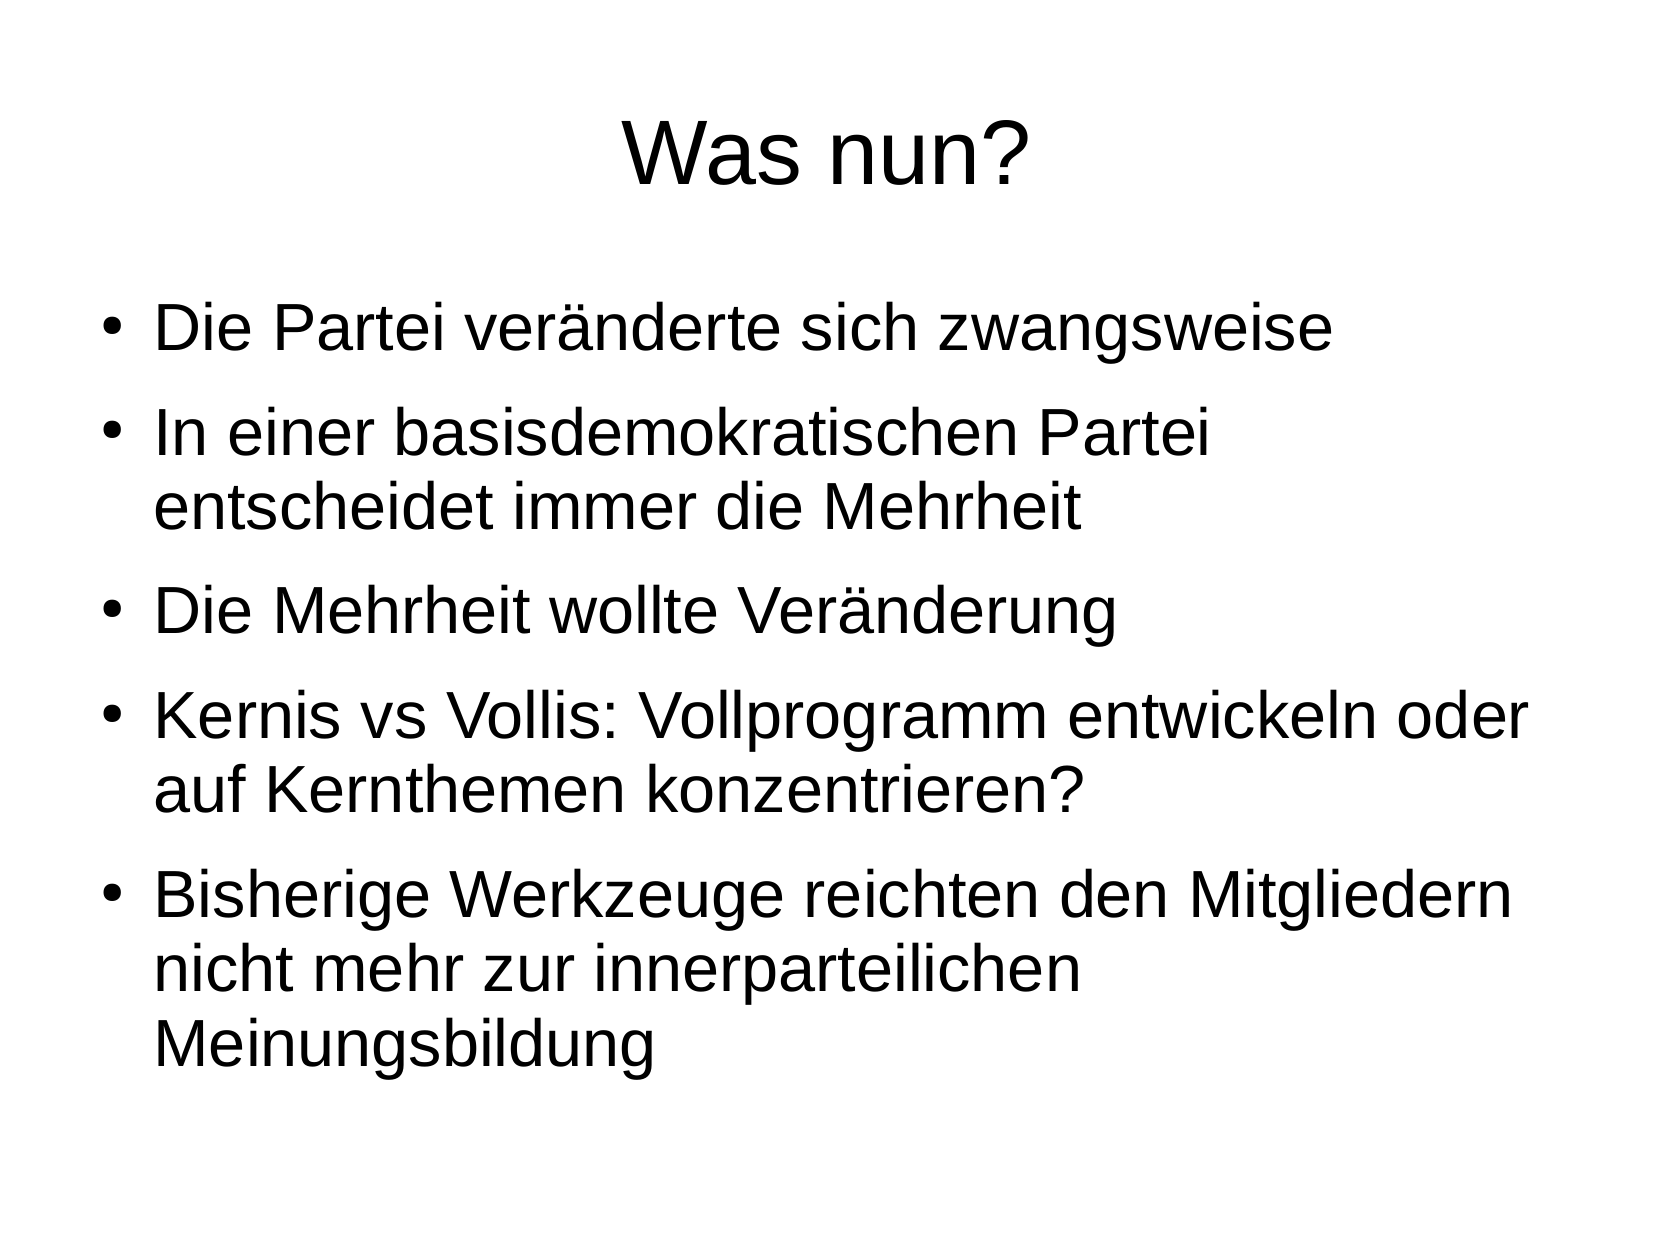

# Was nun?
Die Partei veränderte sich zwangsweise
In einer basisdemokratischen Partei entscheidet immer die Mehrheit
Die Mehrheit wollte Veränderung
Kernis vs Vollis: Vollprogramm entwickeln oder auf Kernthemen konzentrieren?
Bisherige Werkzeuge reichten den Mitgliedern nicht mehr zur innerparteilichen Meinungsbildung